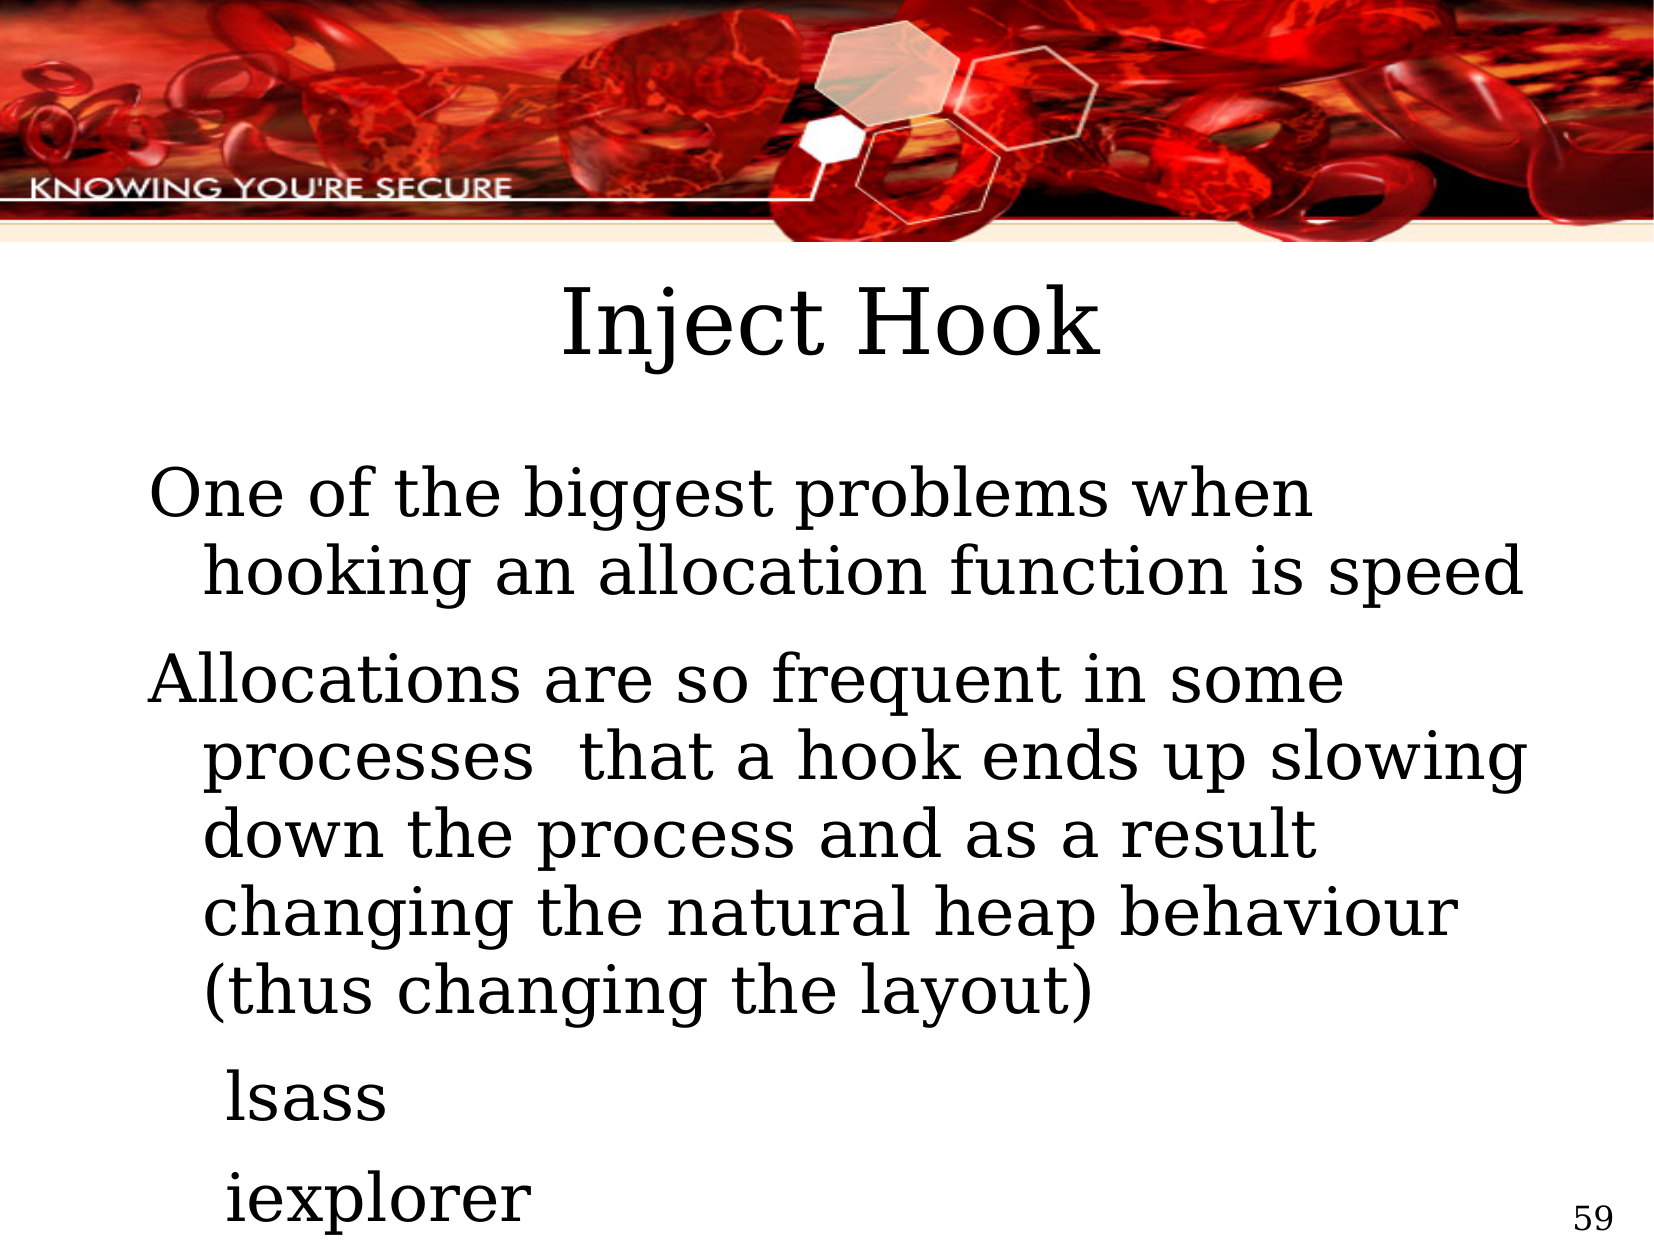

# Inject Hook
One of the biggest problems when hooking an allocation function is speed
Allocations are so frequent in some processes that a hook ends up slowing down the process and as a result changing the natural heap behaviour (thus changing the layout)
lsass
iexplorer